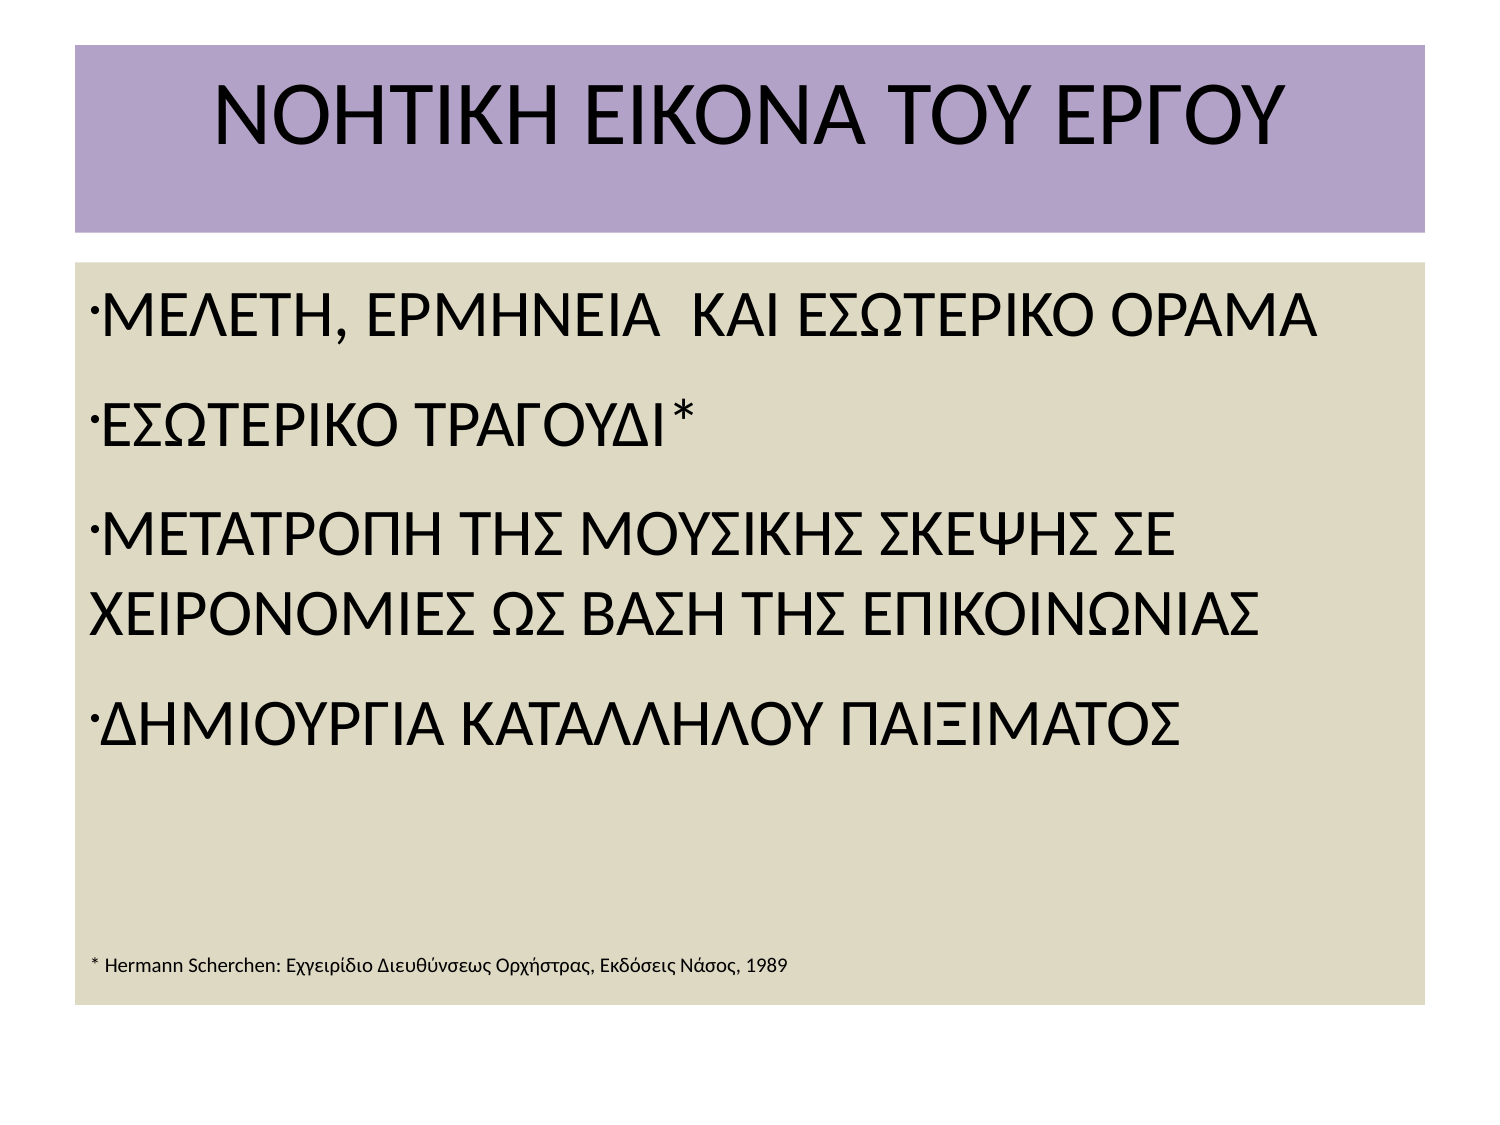

# ΝΟΗΤΙΚΗ ΕΙΚΟΝΑ ΤΟΥ ΕΡΓΟΥ
ΜΕΛΕΤΗ, ΕΡΜΗΝΕΙΑ ΚΑΙ ΕΣΩΤΕΡΙΚΟ ΟΡΑΜΑ
ΕΣΩΤΕΡΙΚΟ ΤΡΑΓΟΥΔΙ*
ΜΕΤΑΤΡΟΠΗ ΤΗΣ ΜΟΥΣΙΚΗΣ ΣΚΕΨΗΣ ΣΕ ΧΕΙΡΟΝΟΜΙΕΣ ΩΣ ΒΑΣΗ ΤΗΣ ΕΠΙΚΟΙΝΩΝΙΑΣ
ΔΗΜΙΟΥΡΓΙΑ ΚΑΤΑΛΛΗΛΟΥ ΠΑΙΞΙΜΑΤΟΣ
* Hermann Scherchen: Εχγειρίδιο Διευθύνσεως Ορχήστρας, Εκδόσεις Νάσος, 1989